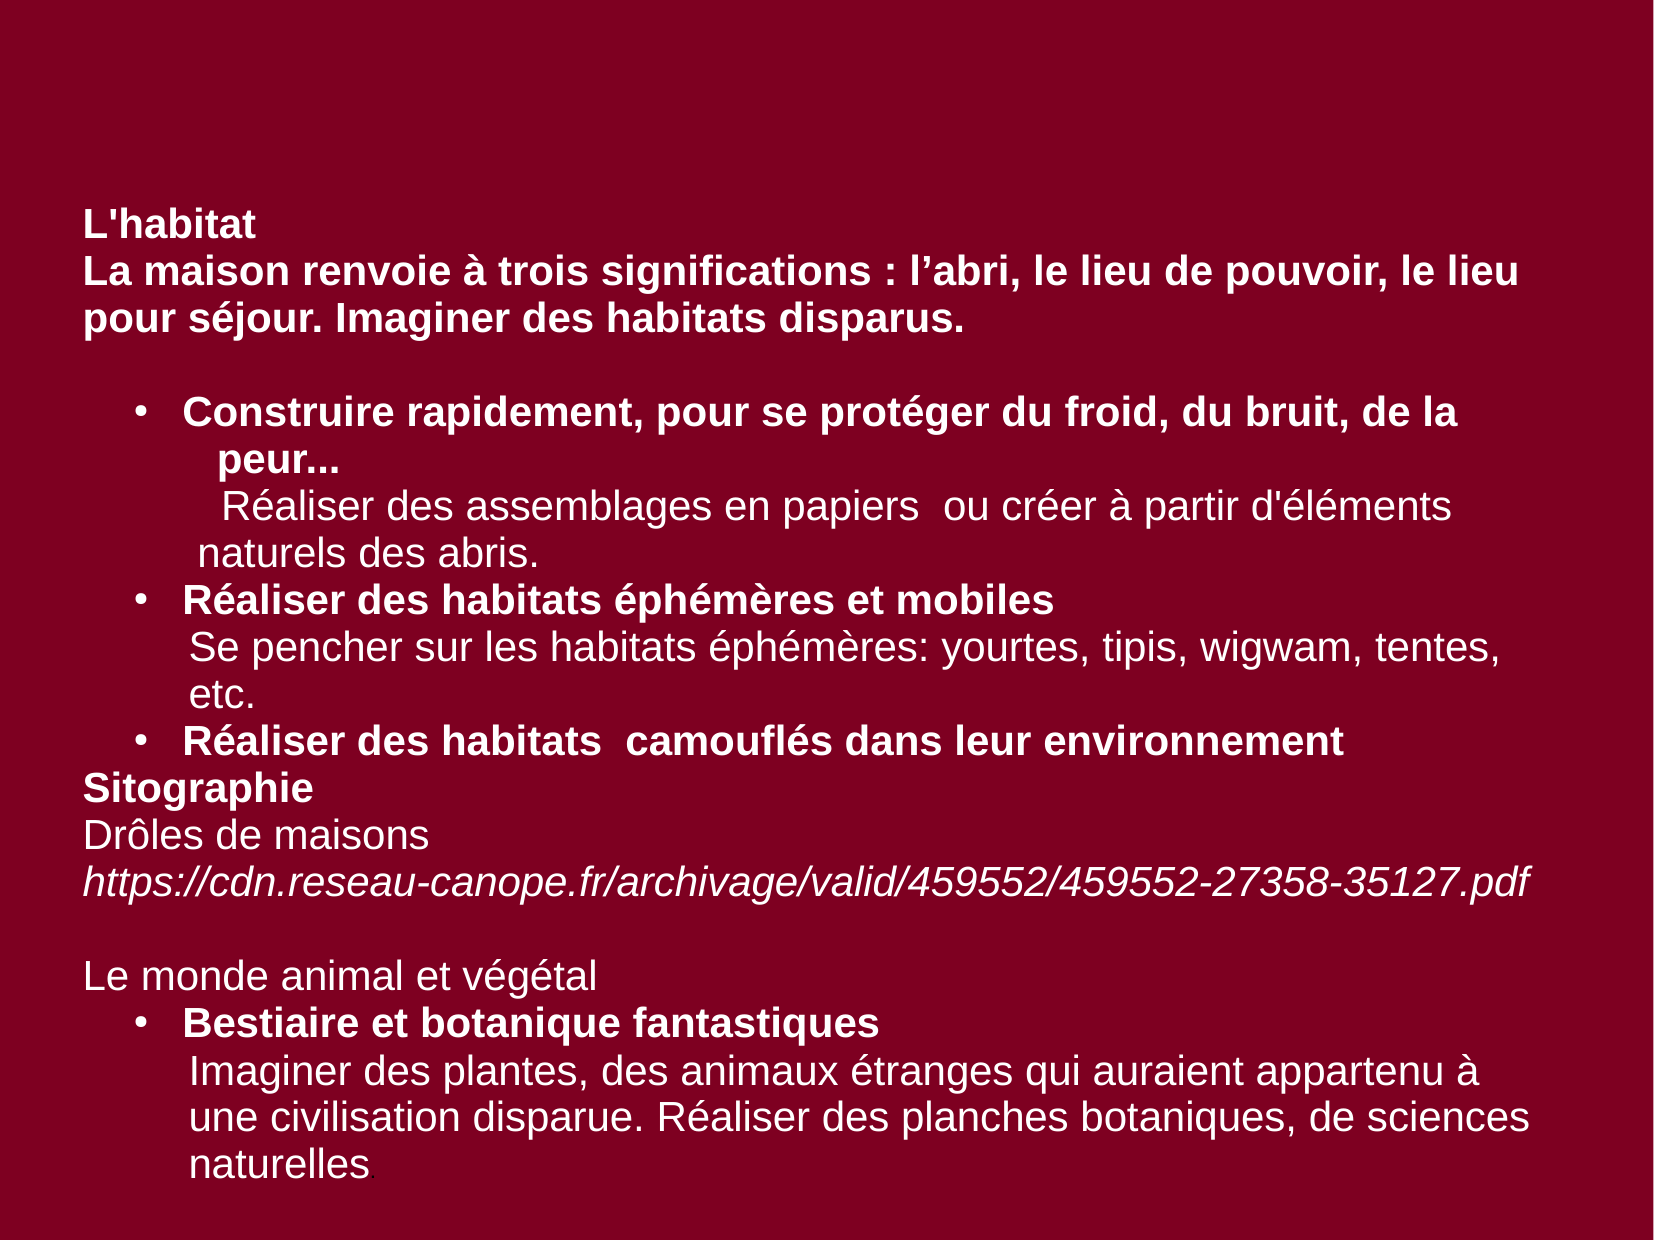

# L'habitat
La maison renvoie à trois significations : l’abri, le lieu de pouvoir, le lieu pour séjour. Imaginer des habitats disparus.
Construire rapidement, pour se protéger du froid, du bruit, de la peur...
 Réaliser des assemblages en papiers ou créer à partir d'éléments naturels des abris.
Réaliser des habitats éphémères et mobiles
 Se pencher sur les habitats éphémères: yourtes, tipis, wigwam, tentes,
 etc.
Réaliser des habitats camouflés dans leur environnement
Sitographie
Drôles de maisons
https://cdn.reseau-canope.fr/archivage/valid/459552/459552-27358-35127.pdf
Le monde animal et végétal
Bestiaire et botanique fantastiques
 Imaginer des plantes, des animaux étranges qui auraient appartenu à
 une civilisation disparue. Réaliser des planches botaniques, de sciences
 naturelles.